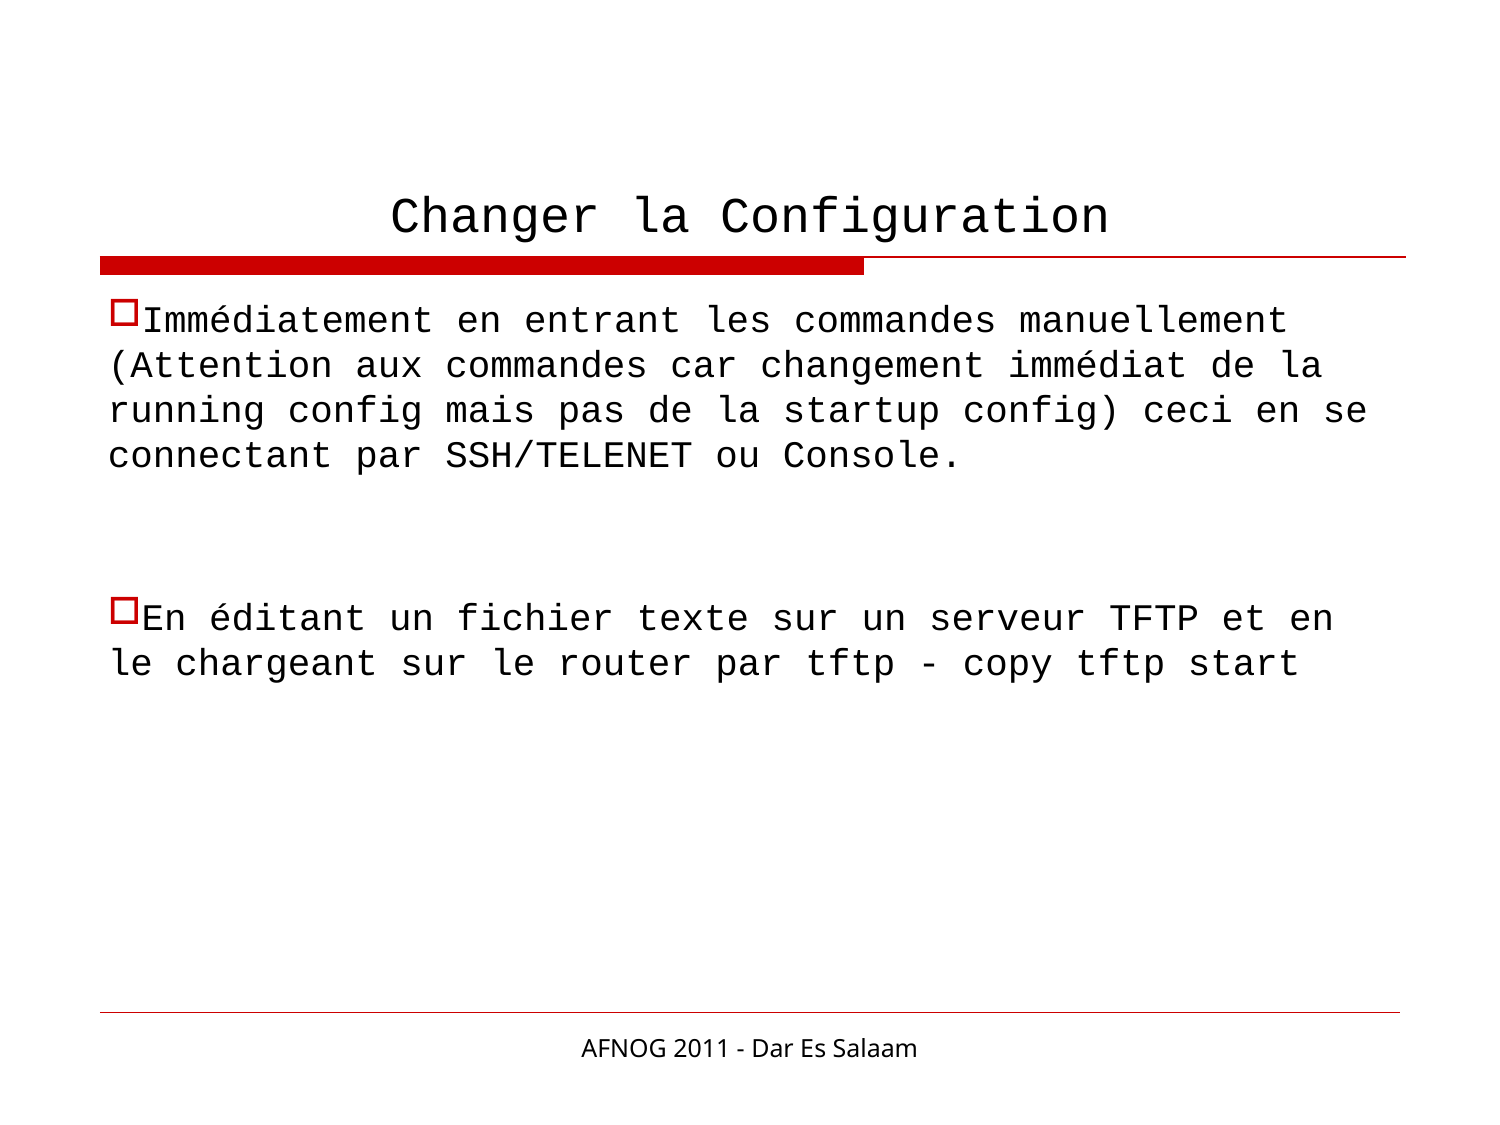

# Changer la Configuration
Immédiatement en entrant les commandes manuellement (Attention aux commandes car changement immédiat de la running config mais pas de la startup config) ceci en se connectant par SSH/TELENET ou Console.
En éditant un fichier texte sur un serveur TFTP et en le chargeant sur le router par tftp - copy tftp start
AFNOG 2011 - Dar Es Salaam